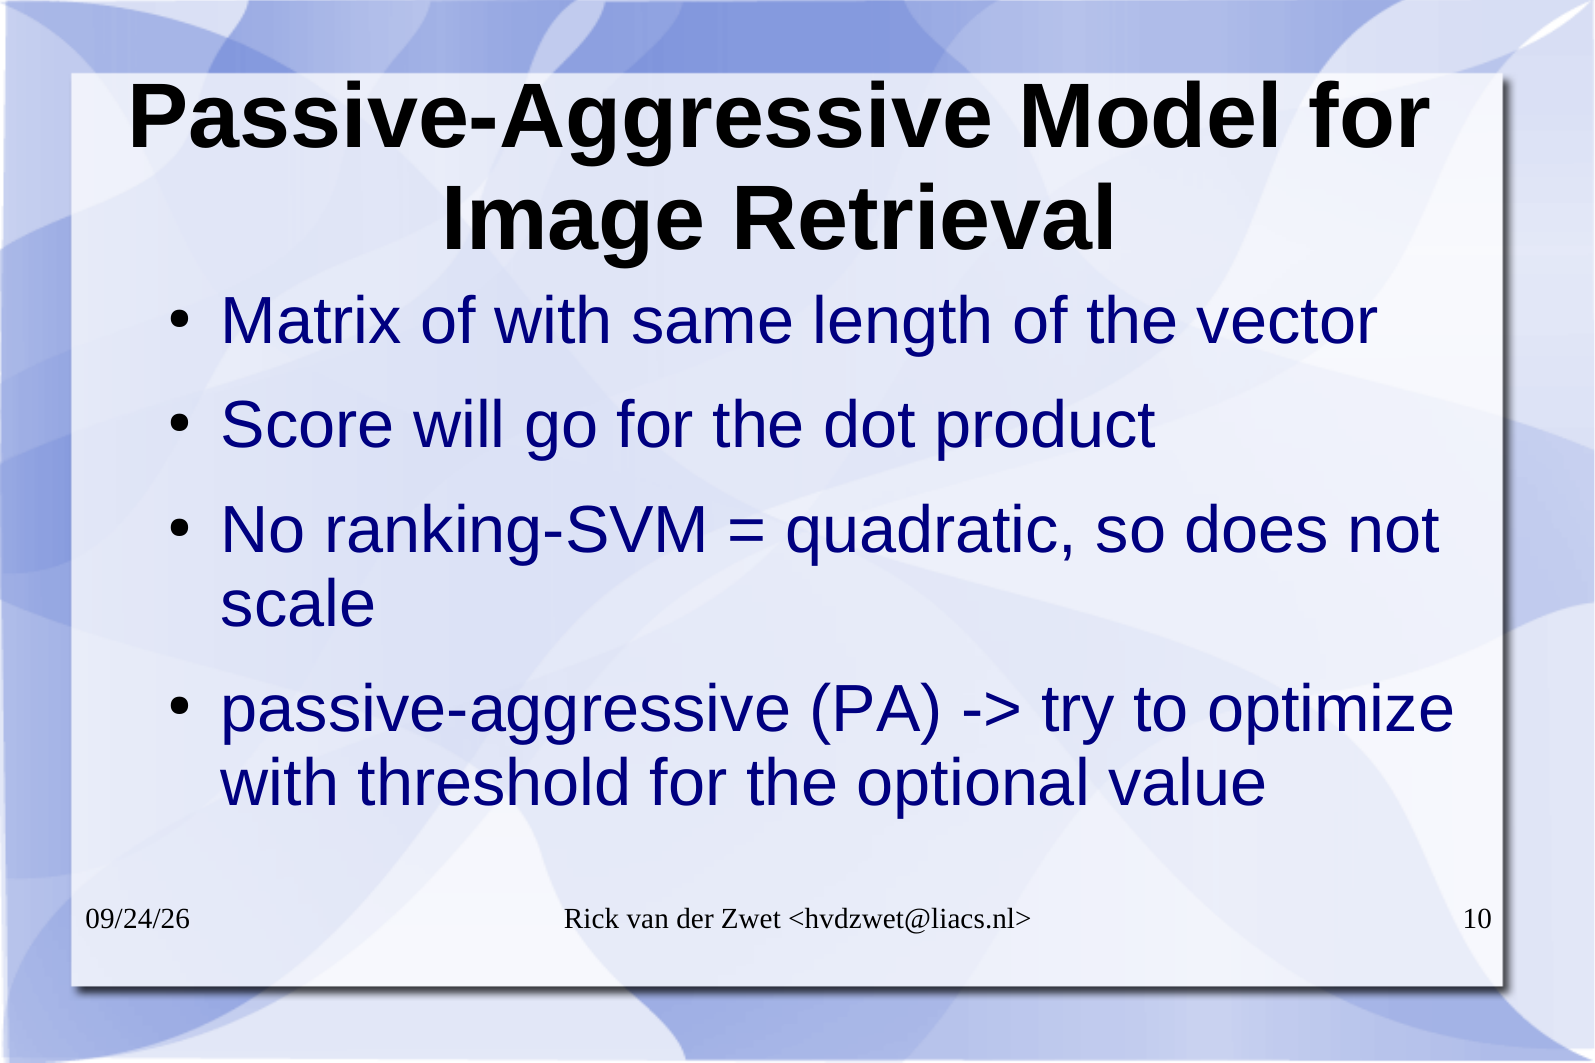

# Passive-Aggressive Model for Image Retrieval
Matrix of with same length of the vector
Score will go for the dot product
No ranking-SVM = quadratic, so does not scale
passive-aggressive (PA) -> try to optimize with threshold for the optional value
Rick van der Zwet <hvdzwet@liacs.nl>
10